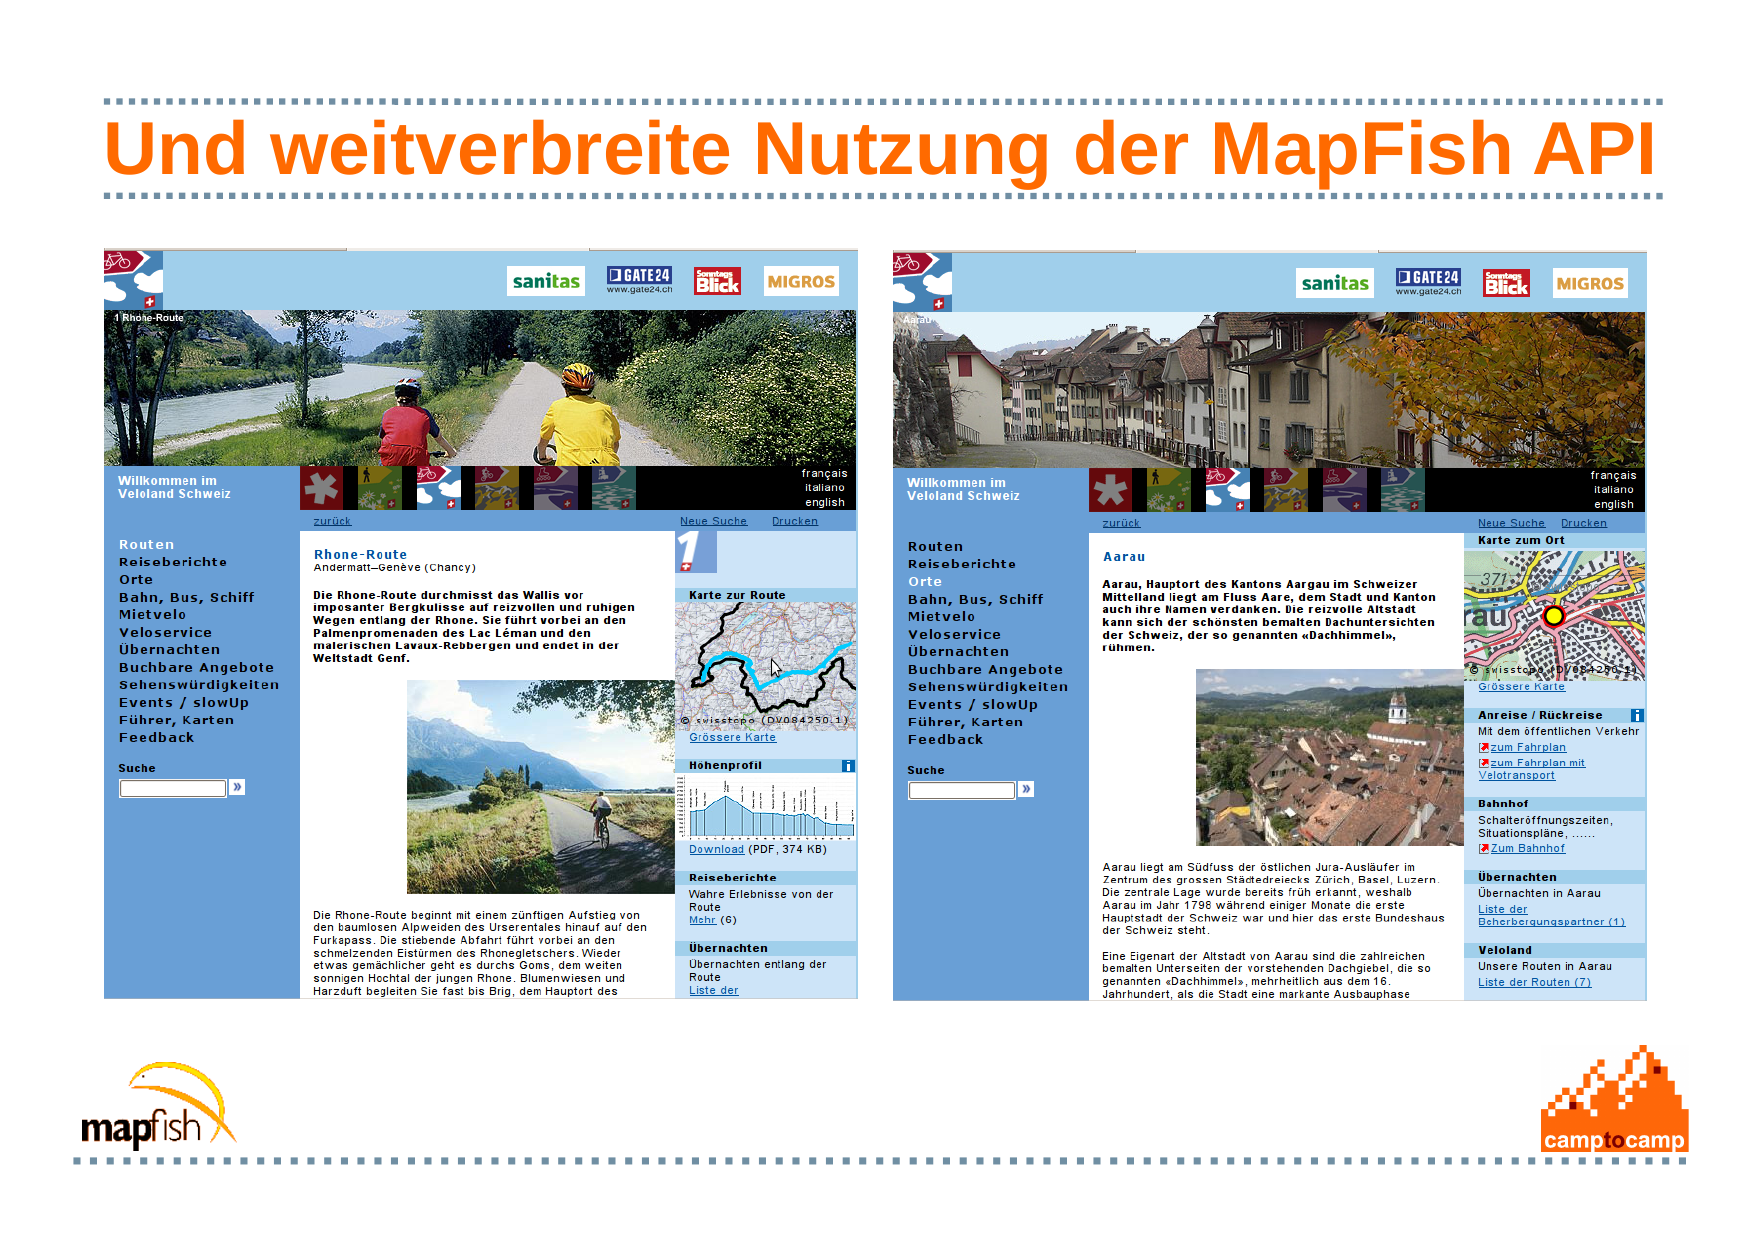

# Und weitverbreite Nutzung der MapFish API